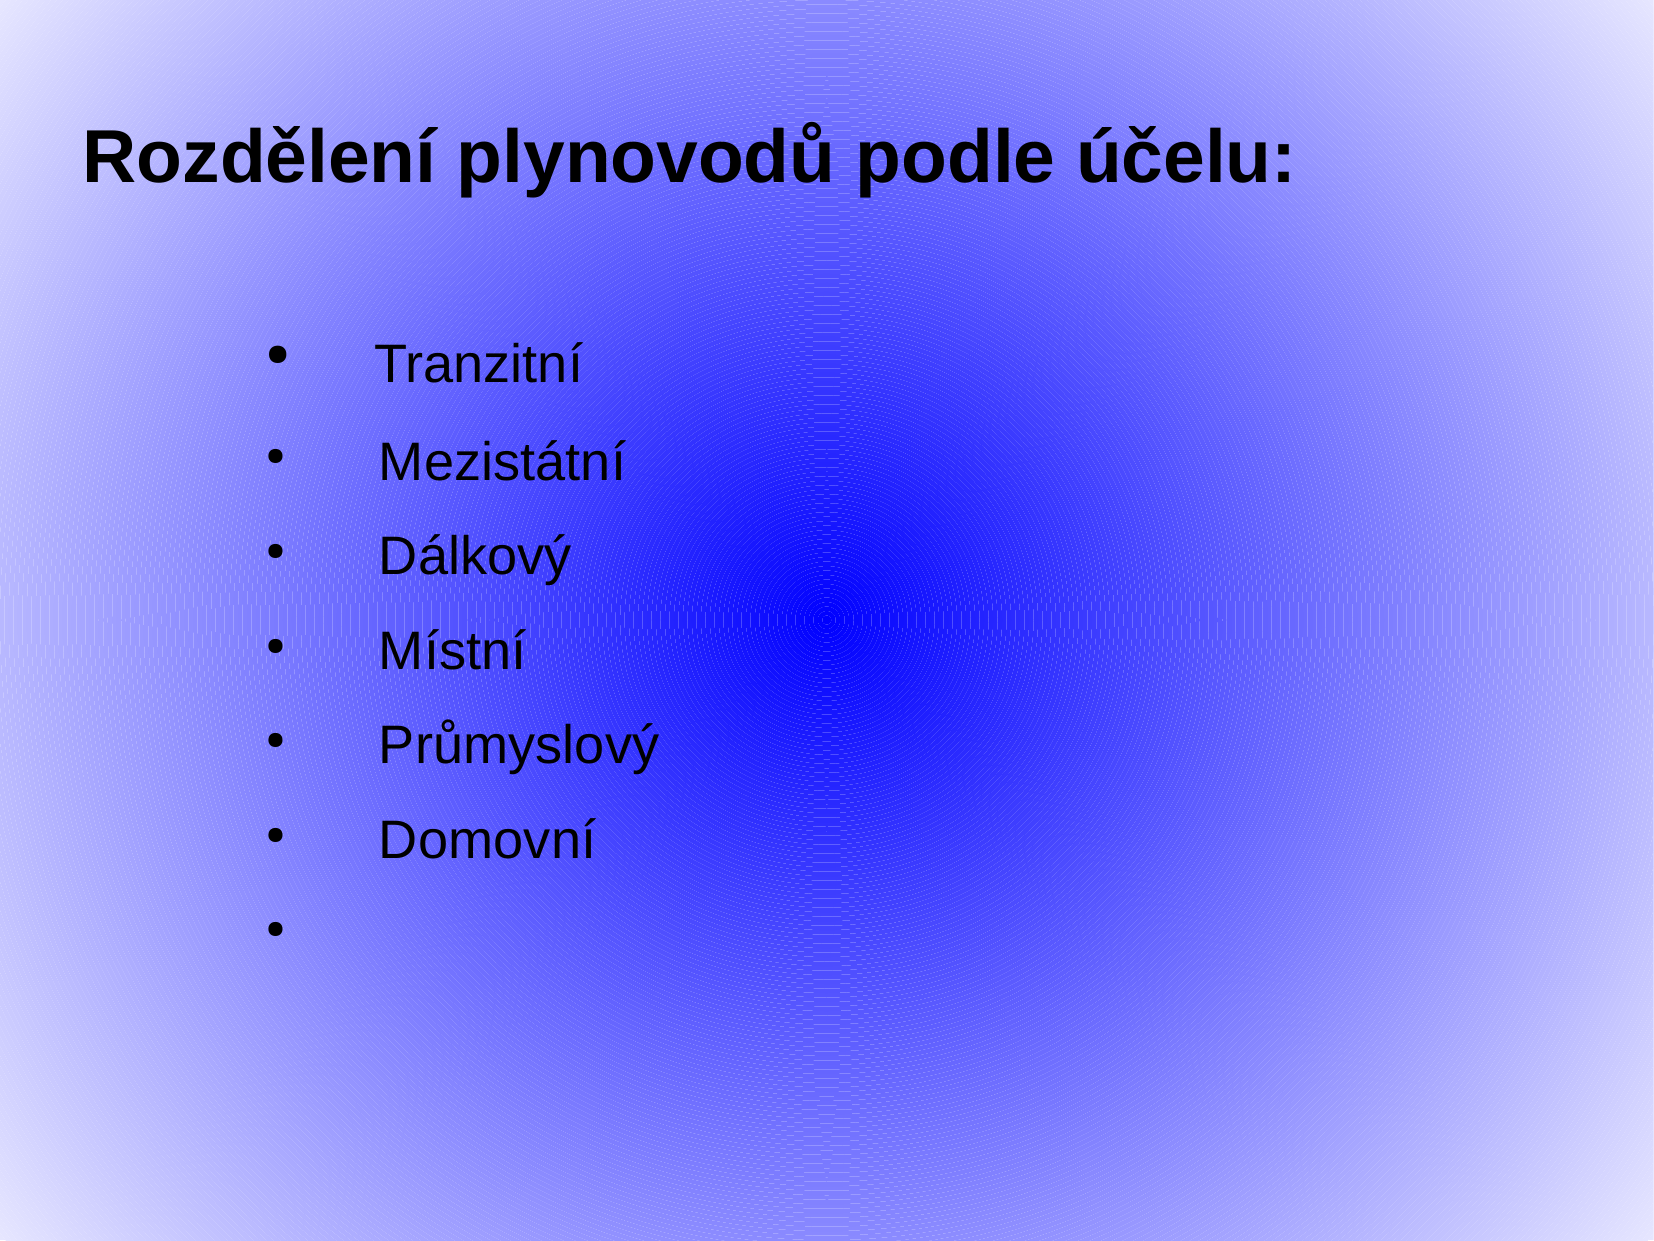

# Rozdělení plynovodů podle účelu:
 Tranzitní
 Mezistátní
 Dálkový
 Místní
 Průmyslový
 Domovní